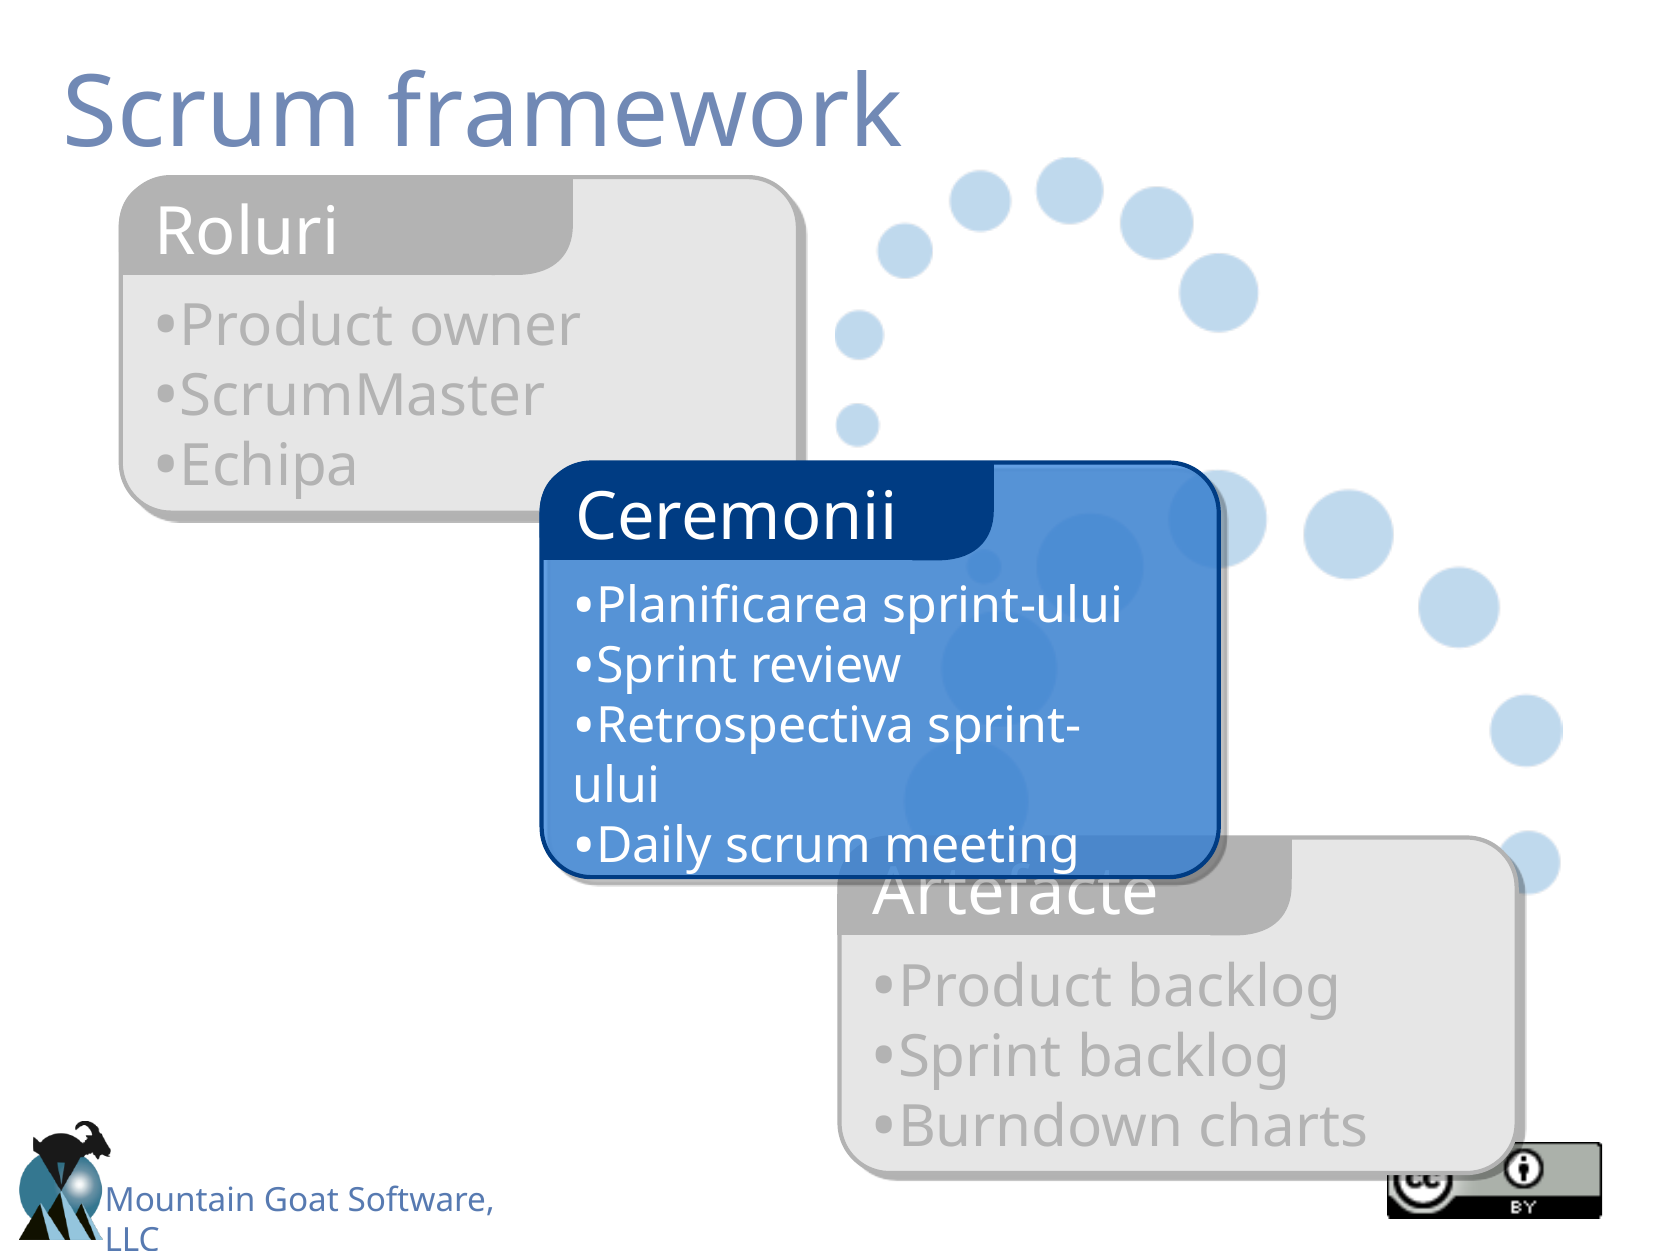

# Scrum framework
Roluri
Product owner
ScrumMaster
Echipa
Ceremonii
Planificarea sprint-ului
Sprint review
Retrospectiva sprint-ului
Daily scrum meeting
Artefacte
Product backlog
Sprint backlog
Burndown charts